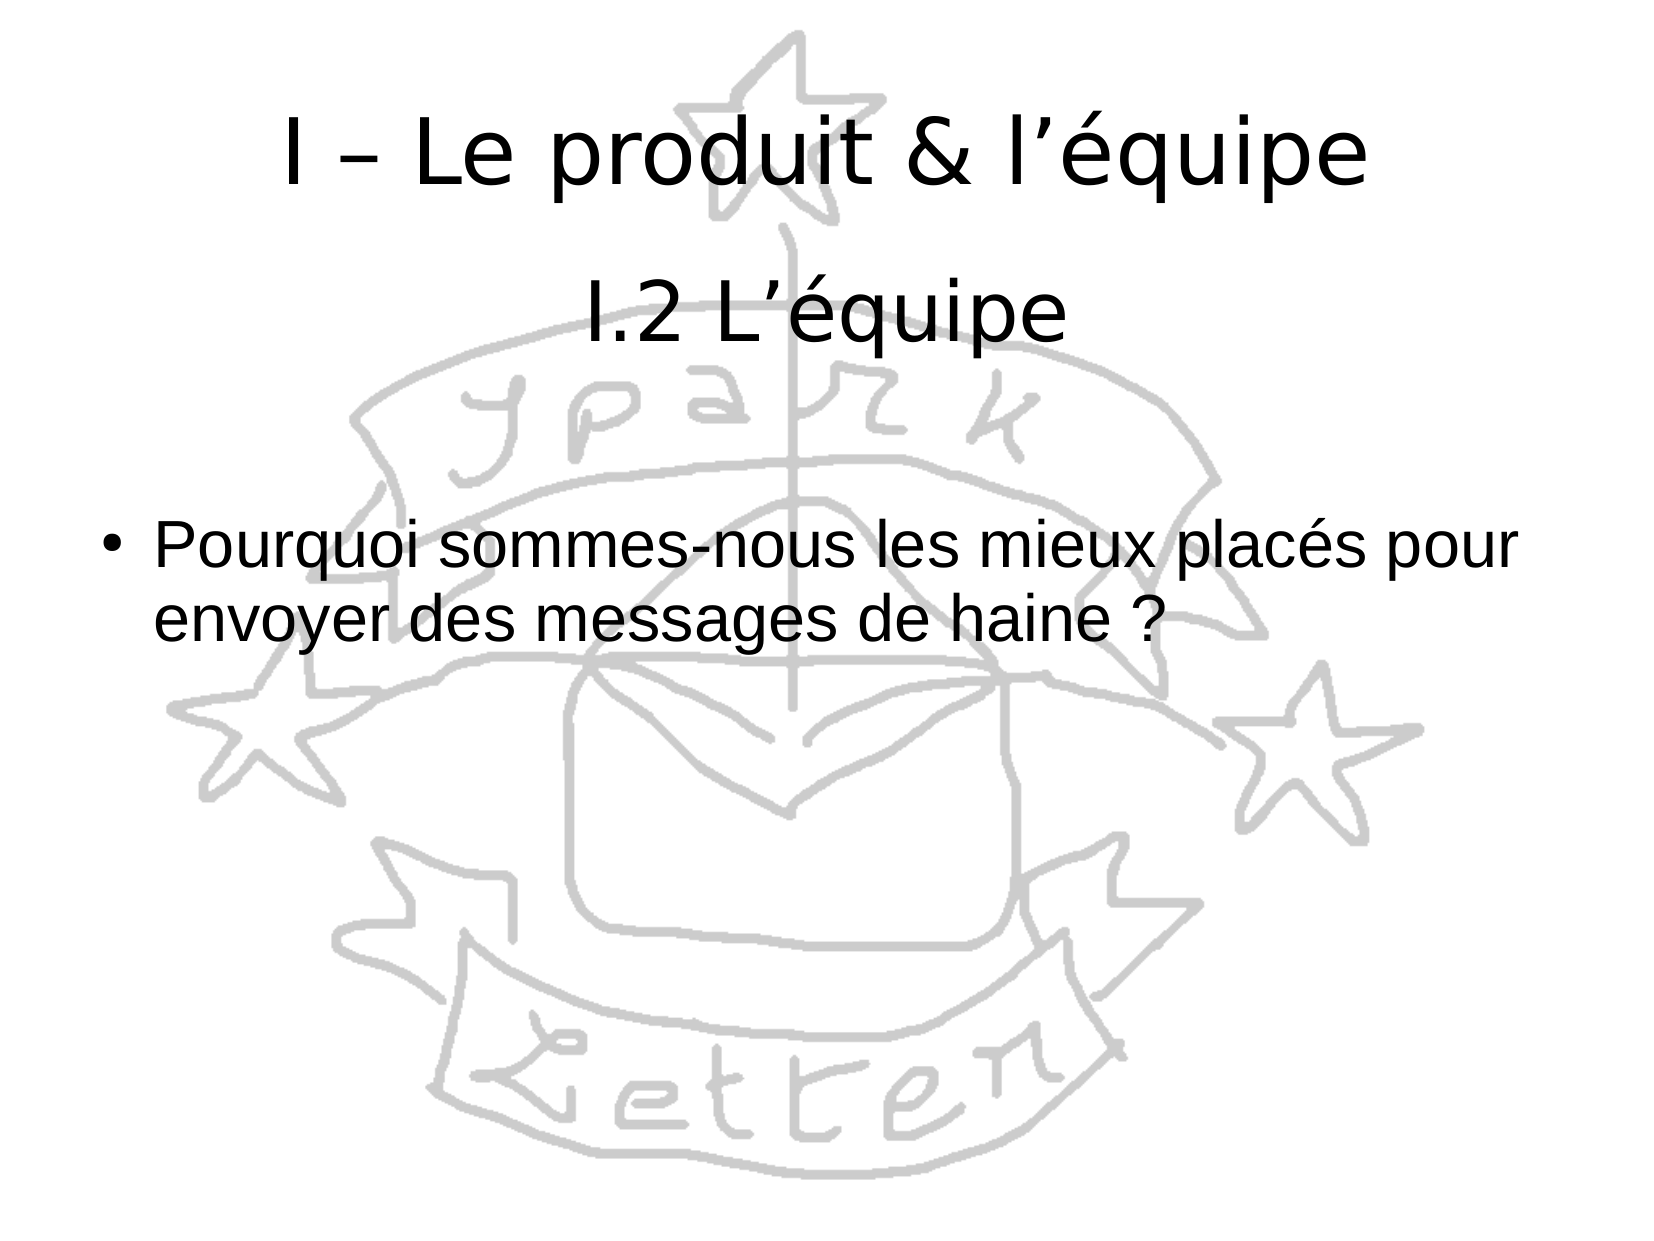

# I – Le produit & l’équipe
I.2 L’équipe
Pourquoi sommes-nous les mieux placés pour envoyer des messages de haine ?